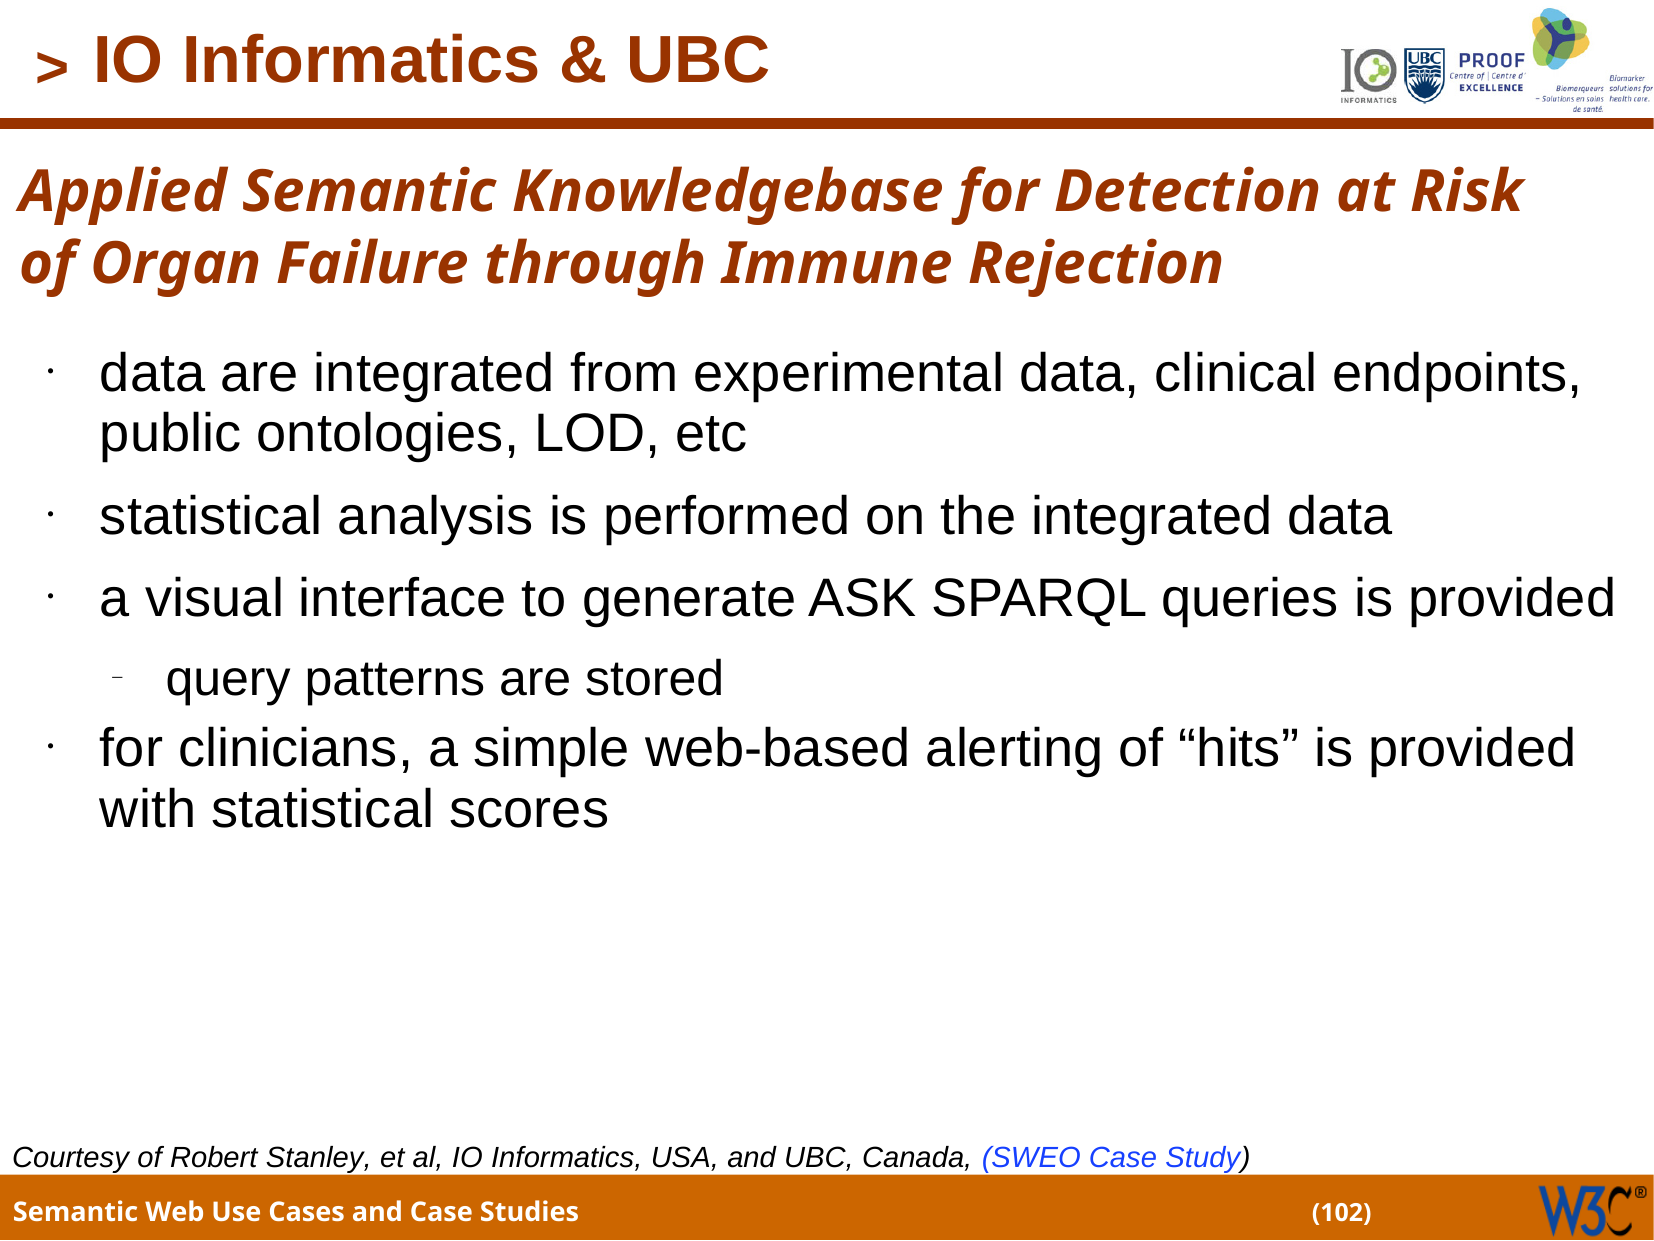

# IO Informatics & UBC
Applied Semantic Knowledgebase for Detection at Risk of Organ Failure through Immune Rejection
data are integrated from experimental data, clinical endpoints, public ontologies, LOD, etc
statistical analysis is performed on the integrated data
a visual interface to generate ASK SPARQL queries is provided
query patterns are stored
for clinicians, a simple web-based alerting of “hits” is provided with statistical scores
Courtesy of Robert Stanley, et al, IO Informatics, USA, and UBC, Canada, (SWEO Case Study)